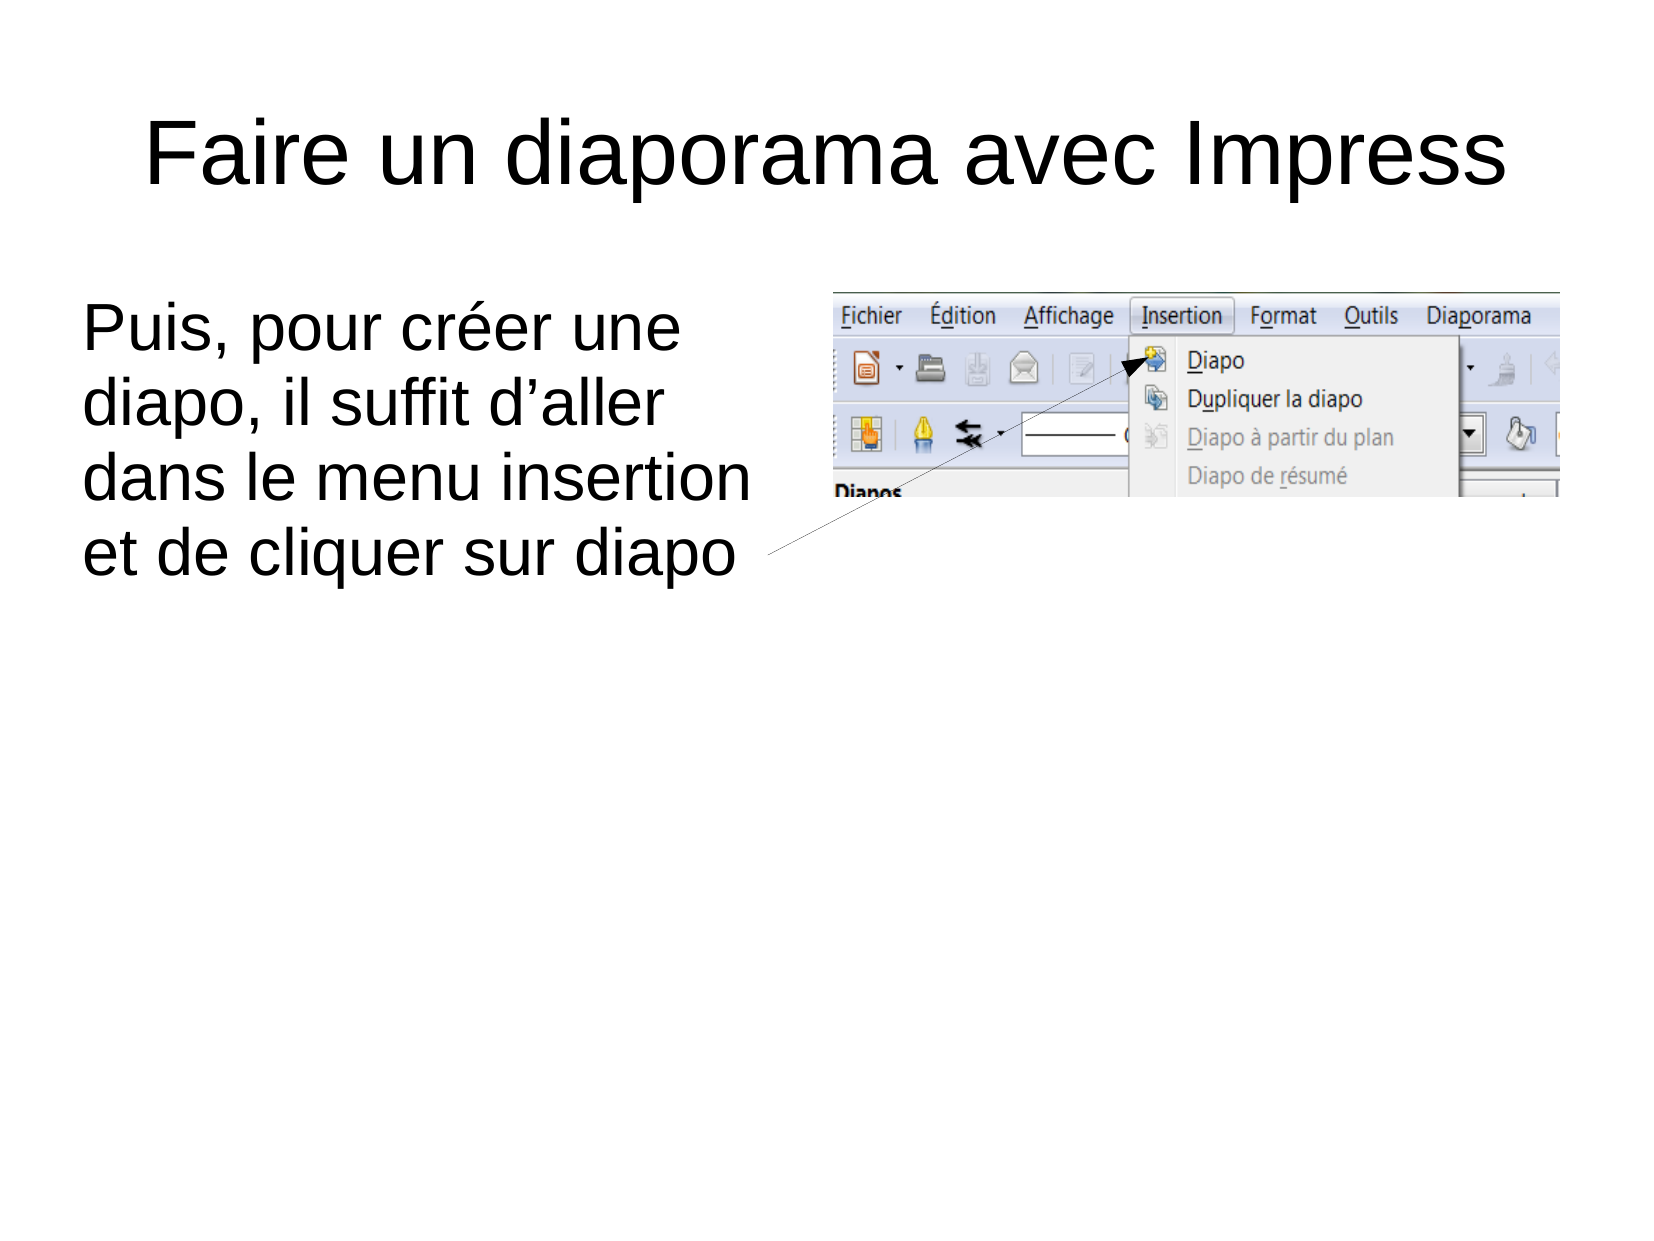

# Faire un diaporama avec Impress
Puis, pour créer une diapo, il suffit d’aller dans le menu insertion et de cliquer sur diapo